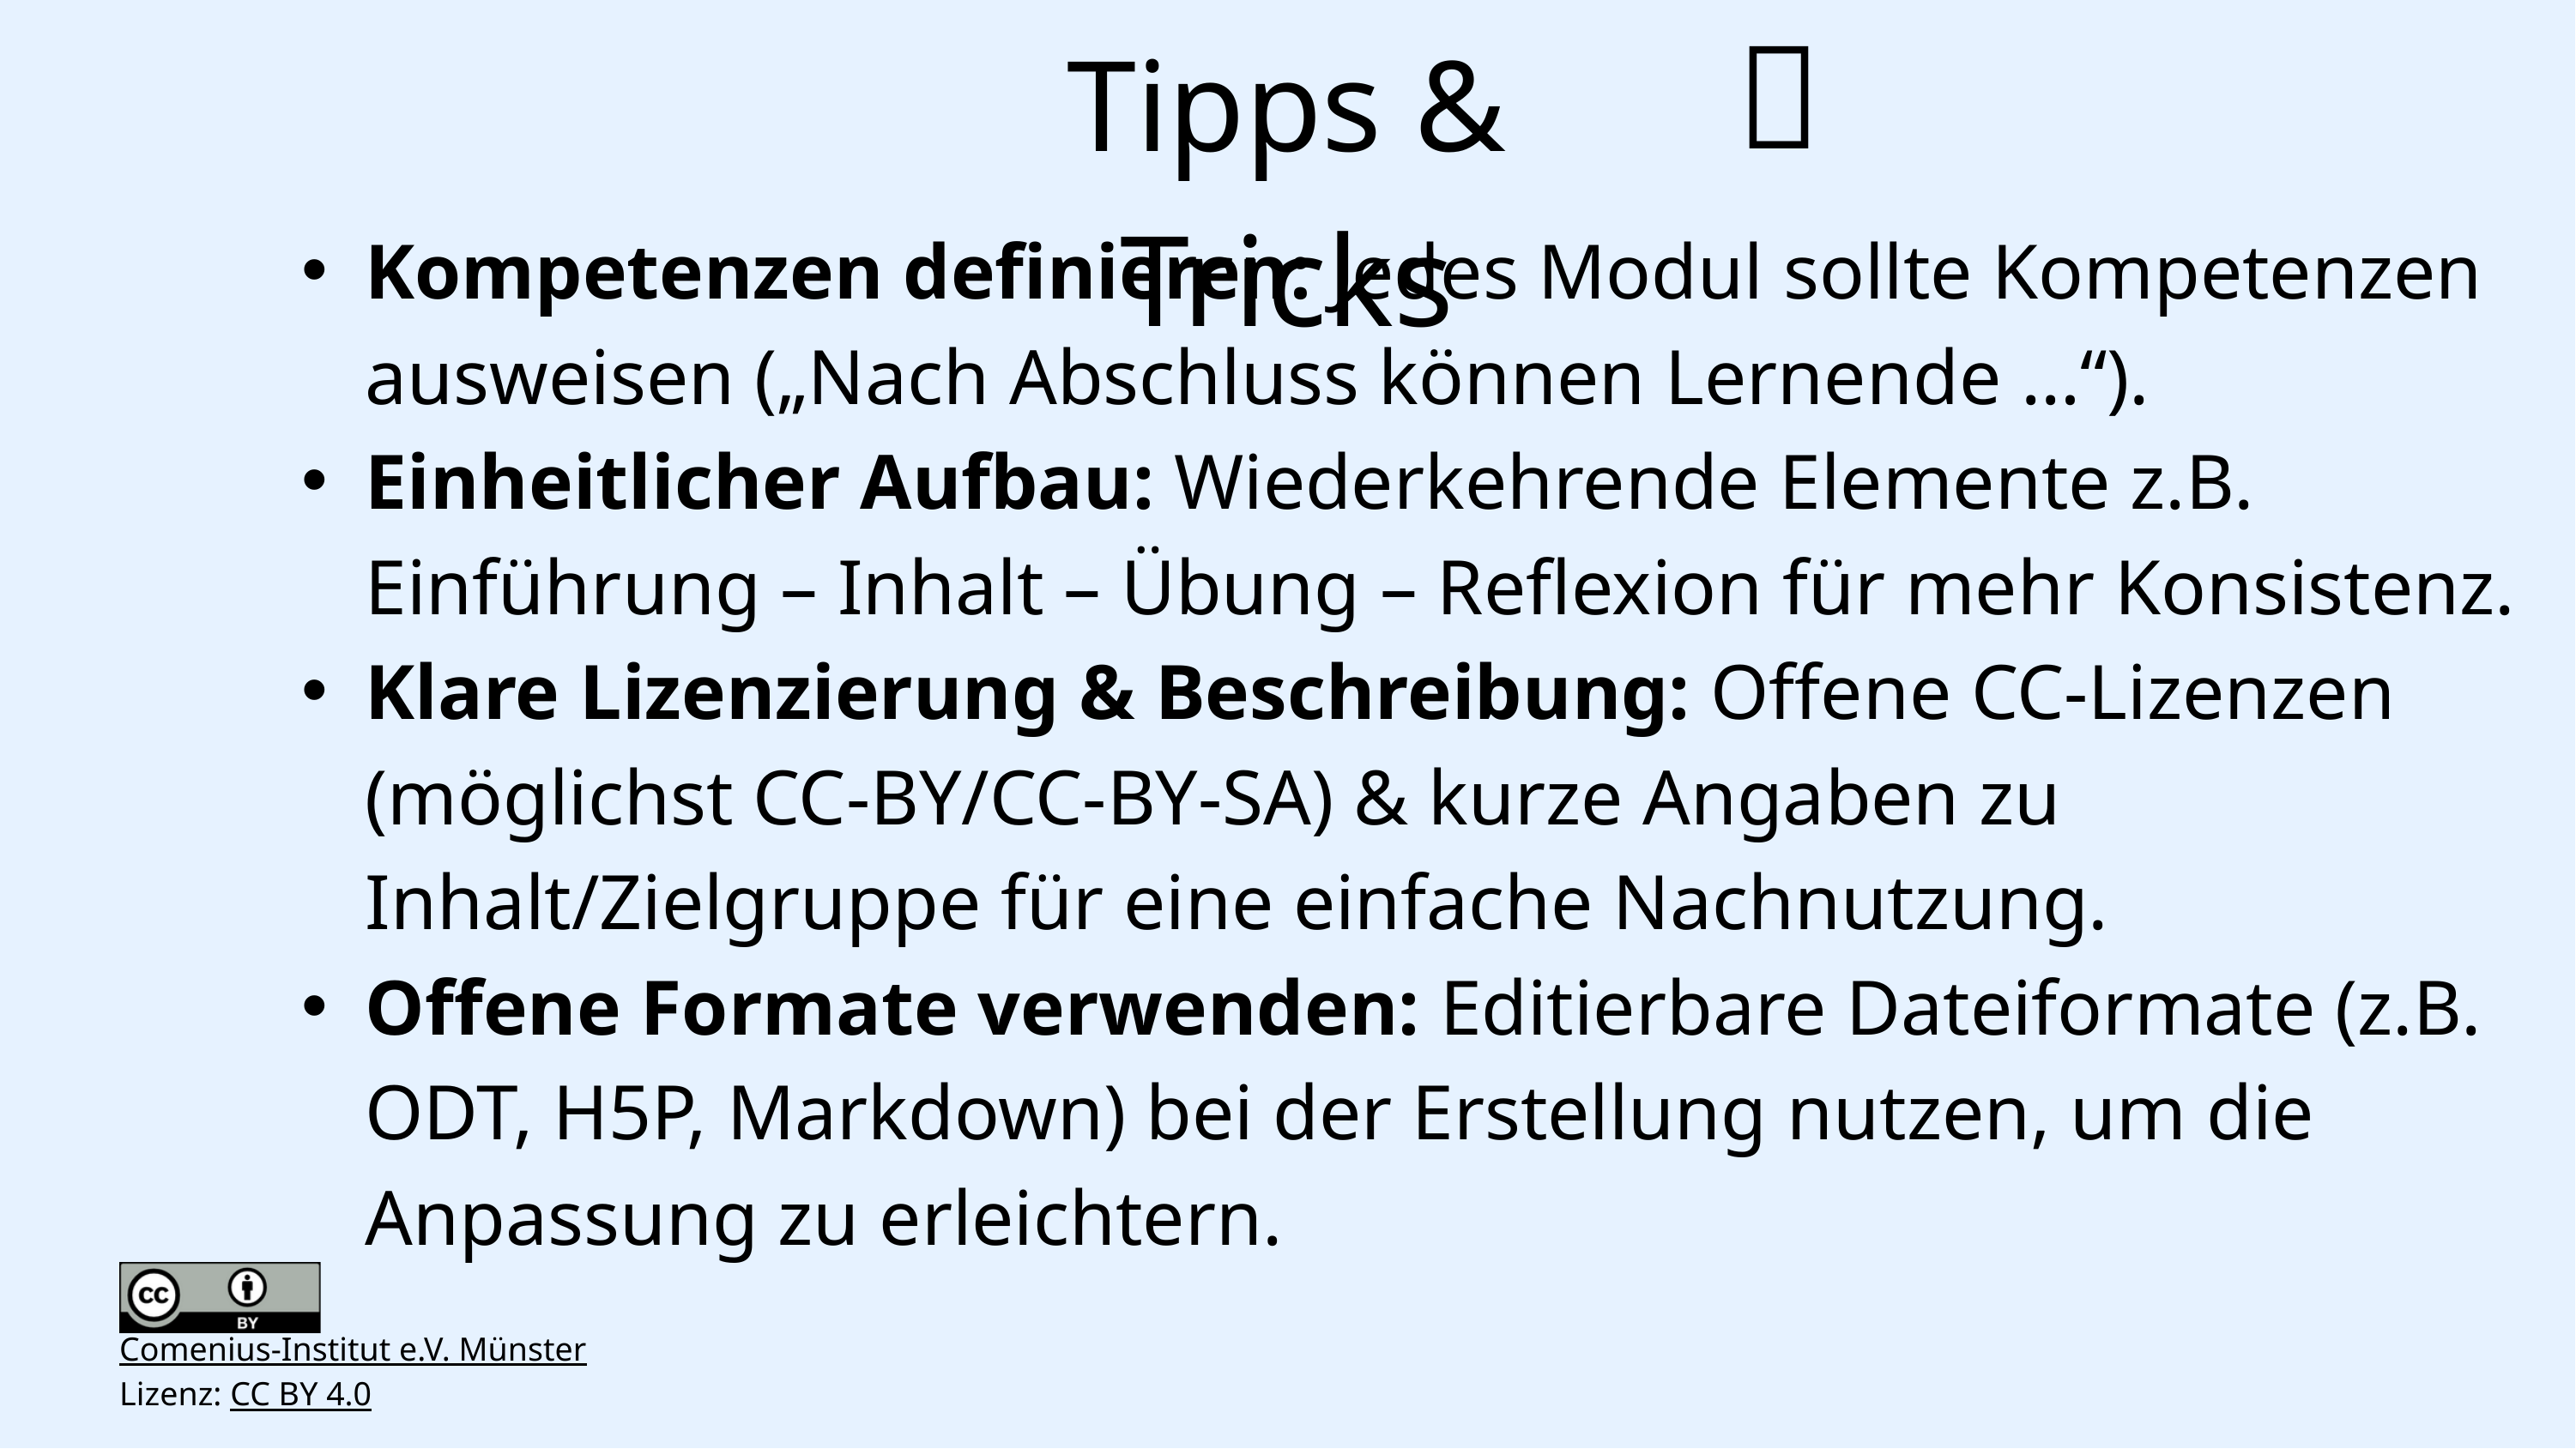

💡
Tipps & Tricks
Kompetenzen definieren: Jedes Modul sollte Kompetenzen ausweisen („Nach Abschluss können Lernende …“).
Einheitlicher Aufbau: Wiederkehrende Elemente z.B. Einführung – Inhalt – Übung – Reflexion für mehr Konsistenz.
Klare Lizenzierung & Beschreibung: Offene CC-Lizenzen (möglichst CC-BY/CC-BY-SA) & kurze Angaben zu Inhalt/Zielgruppe für eine einfache Nachnutzung.
Offene Formate verwenden: Editierbare Dateiformate (z.B. ODT, H5P, Markdown) bei der Erstellung nutzen, um die Anpassung zu erleichtern.
Comenius-Institut e.V. Münster
Lizenz: CC BY 4.0